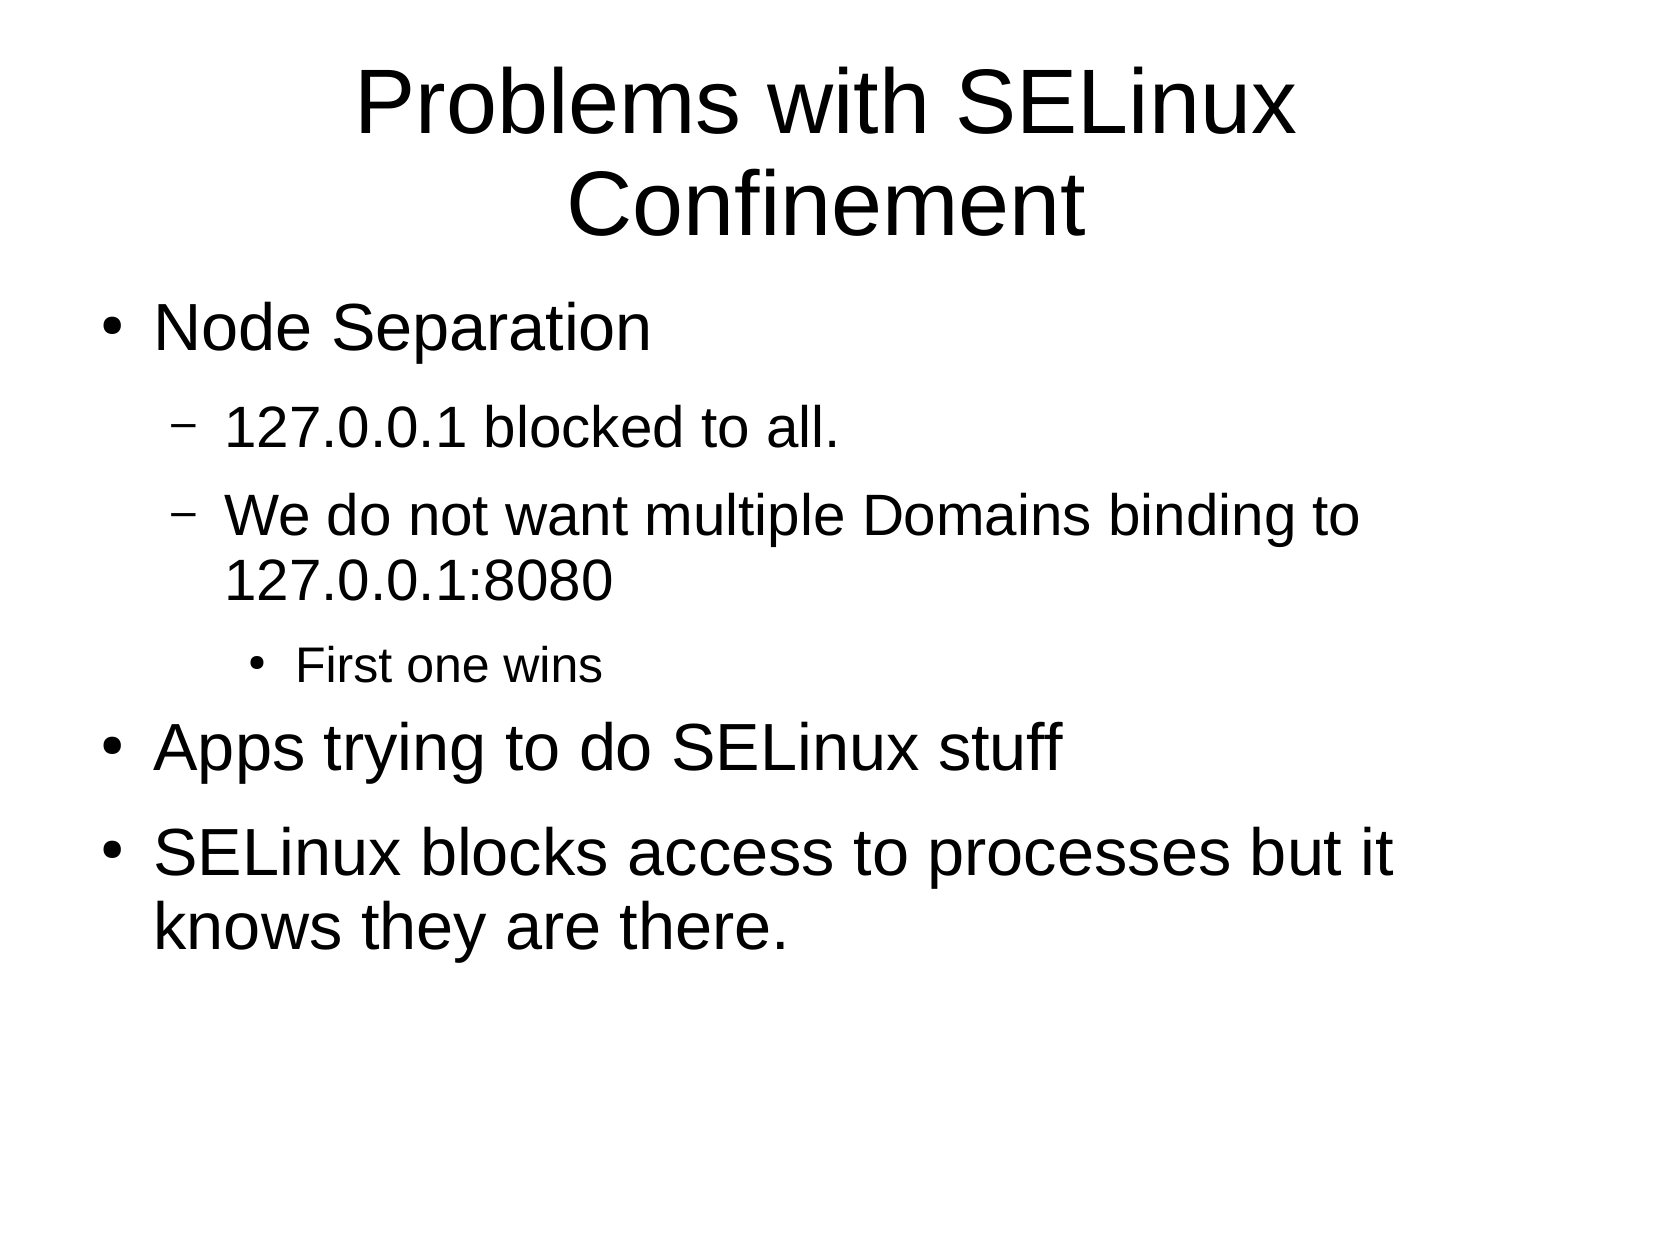

# Problems with SELinux Confinement
Node Separation
127.0.0.1 blocked to all.
We do not want multiple Domains binding to 127.0.0.1:8080
First one wins
Apps trying to do SELinux stuff
SELinux blocks access to processes but it knows they are there.